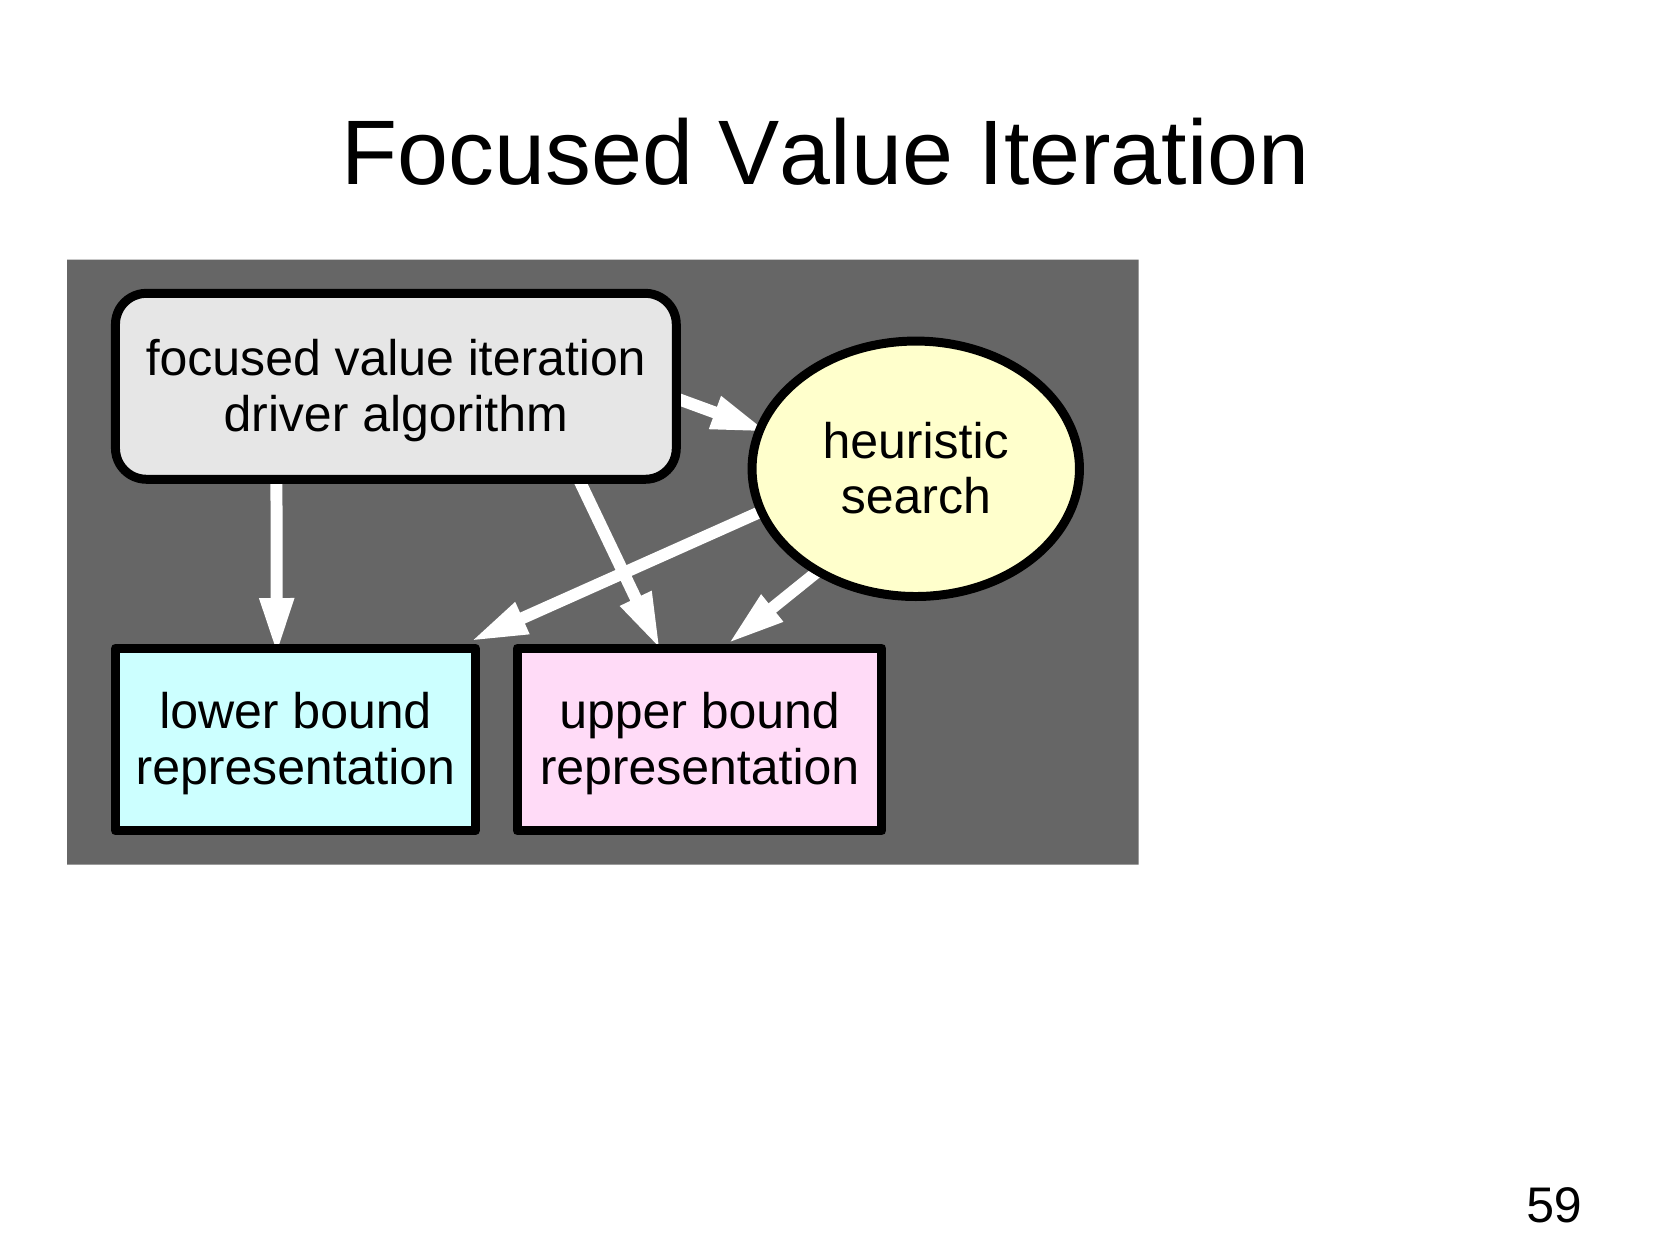

# Focused Value Iteration
focused value iteration
driver algorithm
heuristic
search
lower bound
representation
upper bound
representation